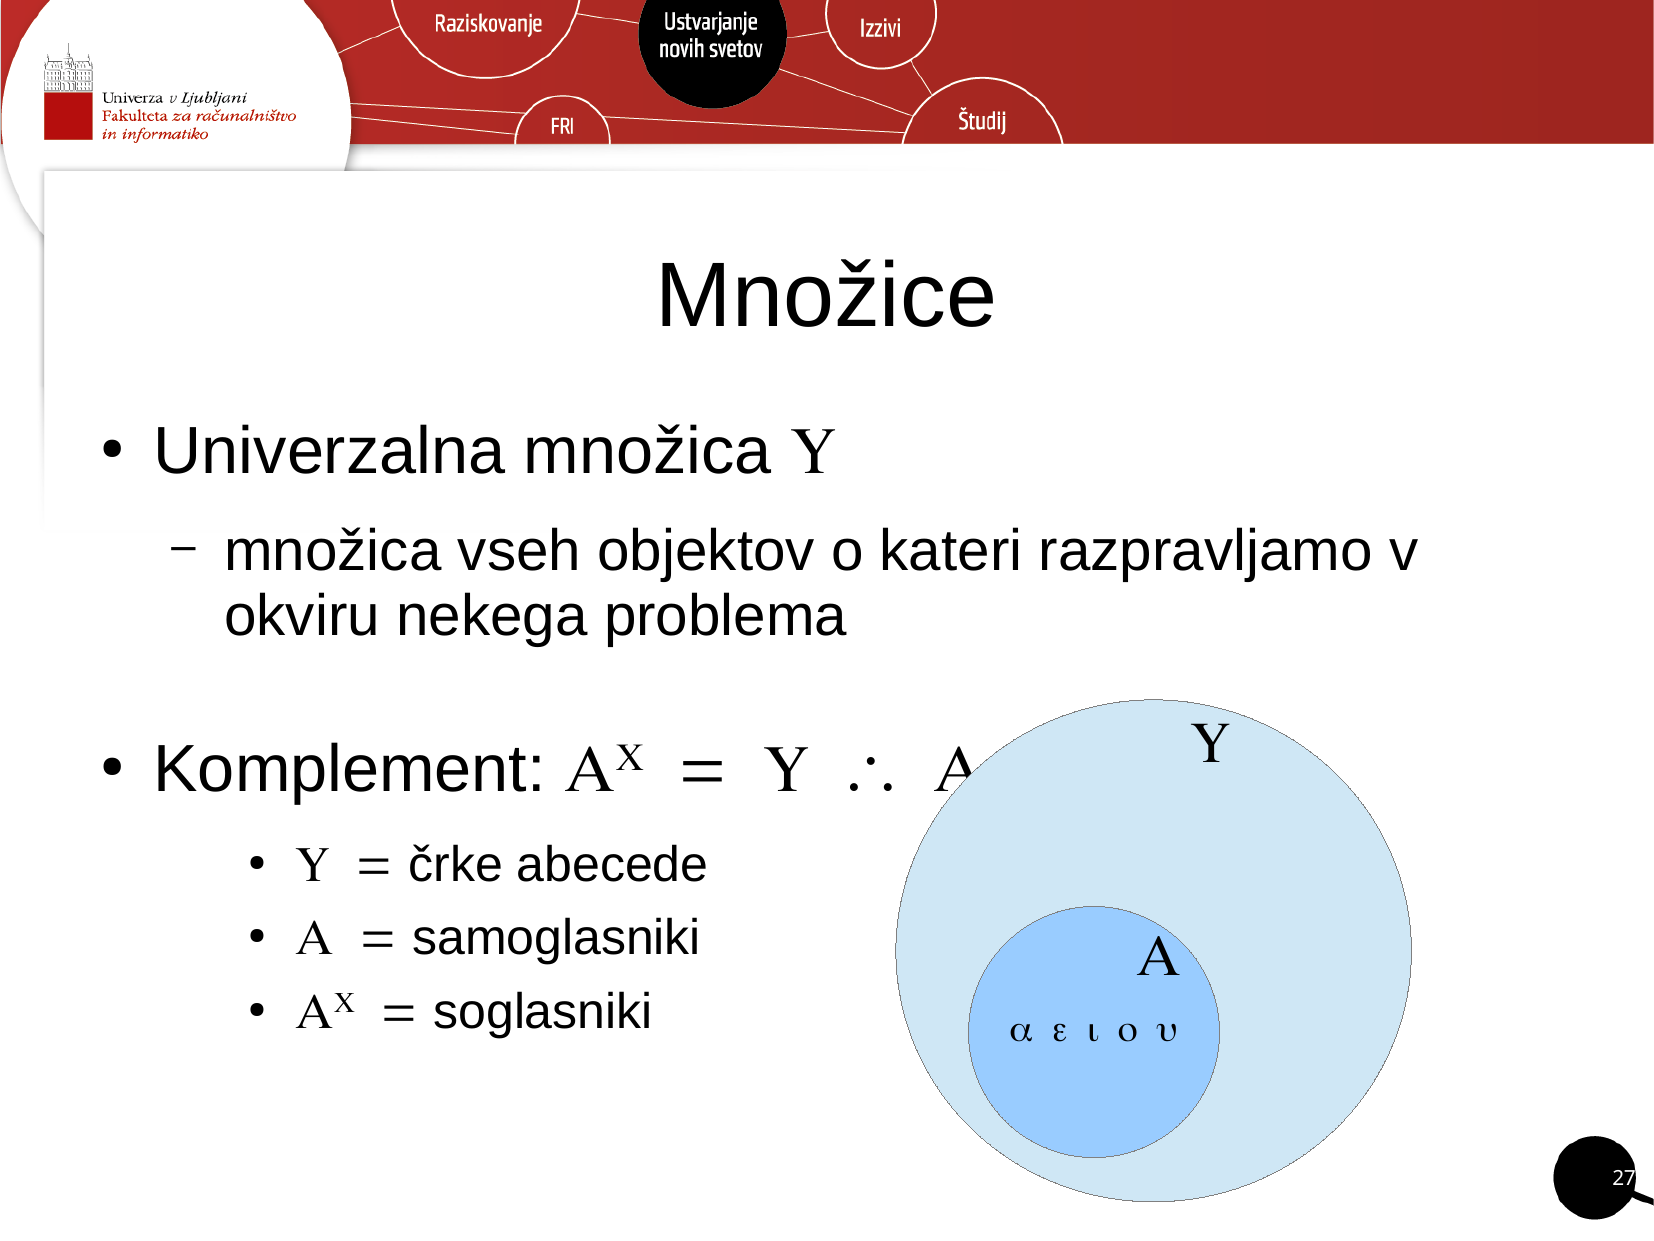

# Množice
Univerzalna množica U
množica vseh objektov o kateri razpravljamo v okviru nekega problema
Komplement: AC = U \ A
U = črke abecede
A = samoglasniki
AC = soglasniki
U
a e i o u
A